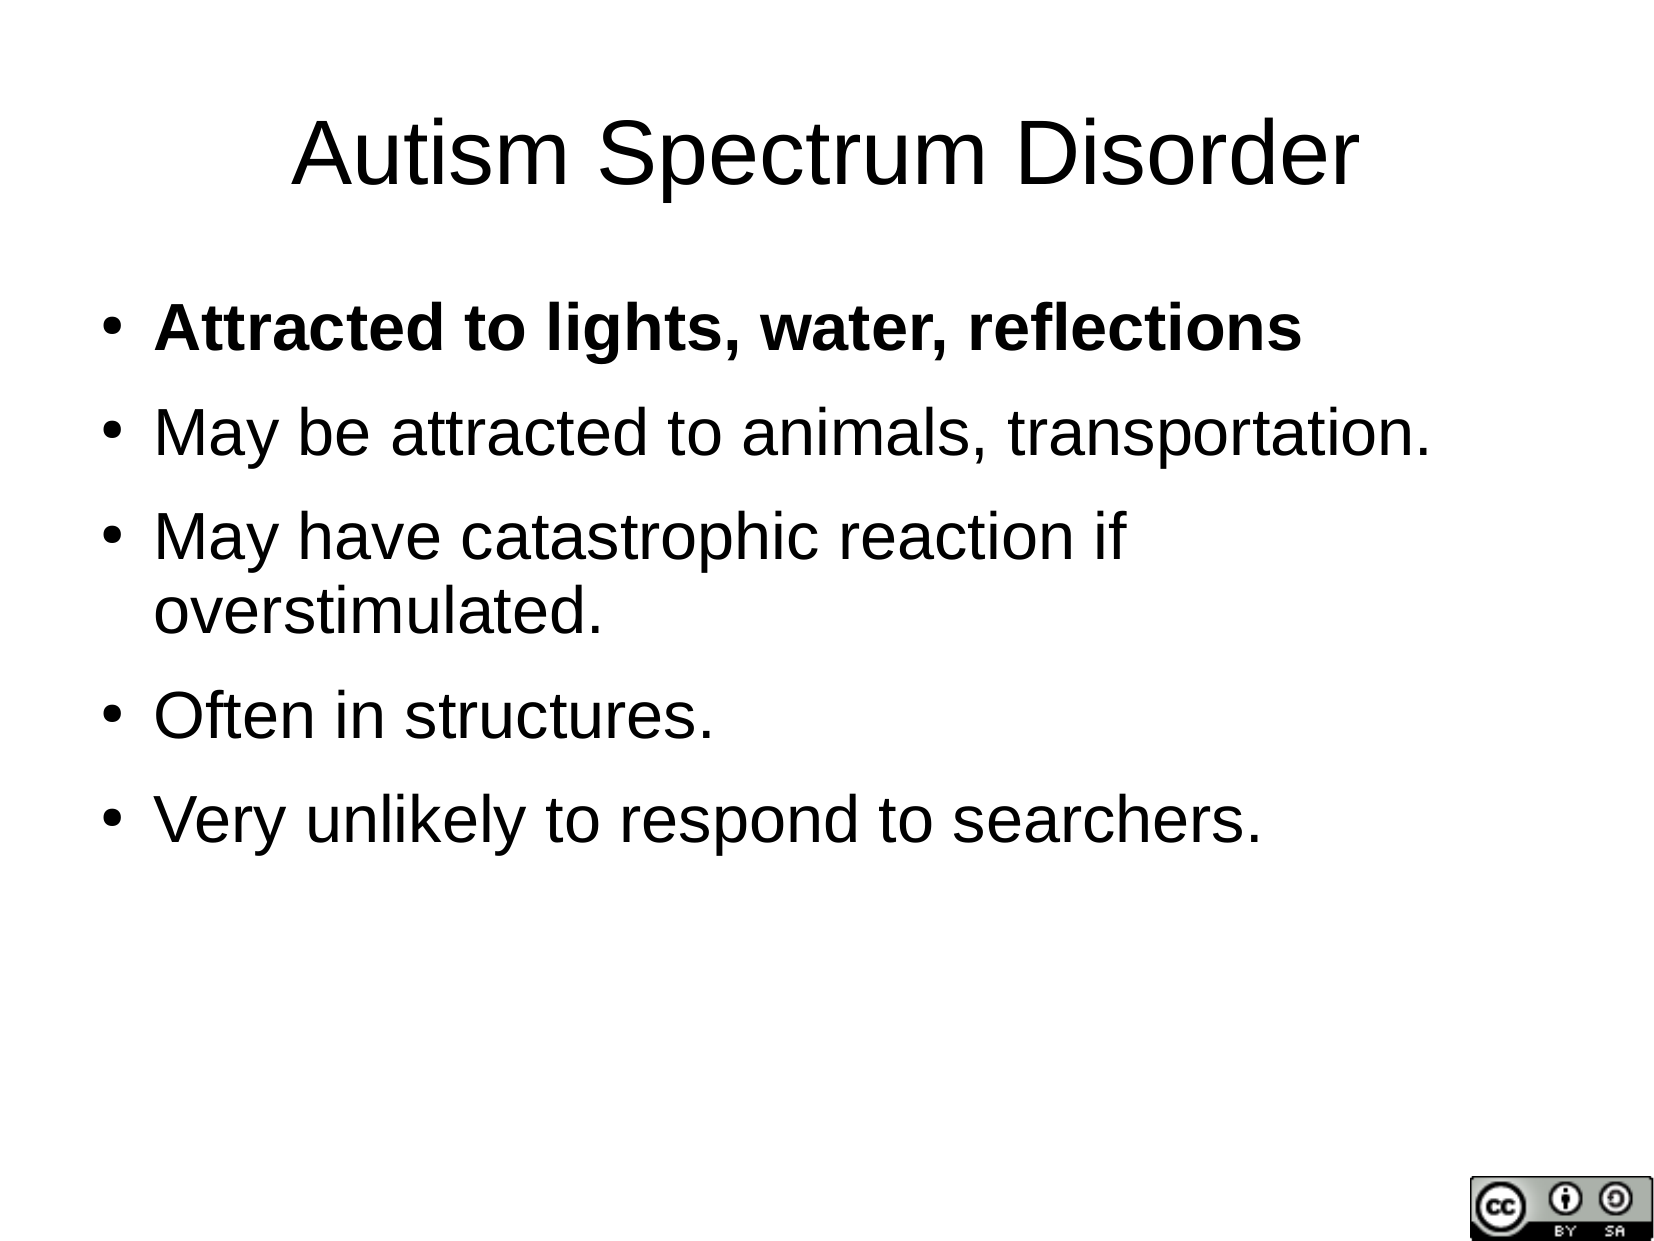

# Autism Spectrum Disorder
Attracted to lights, water, reflections
May be attracted to animals, transportation.
May have catastrophic reaction if overstimulated.
Often in structures.
Very unlikely to respond to searchers.